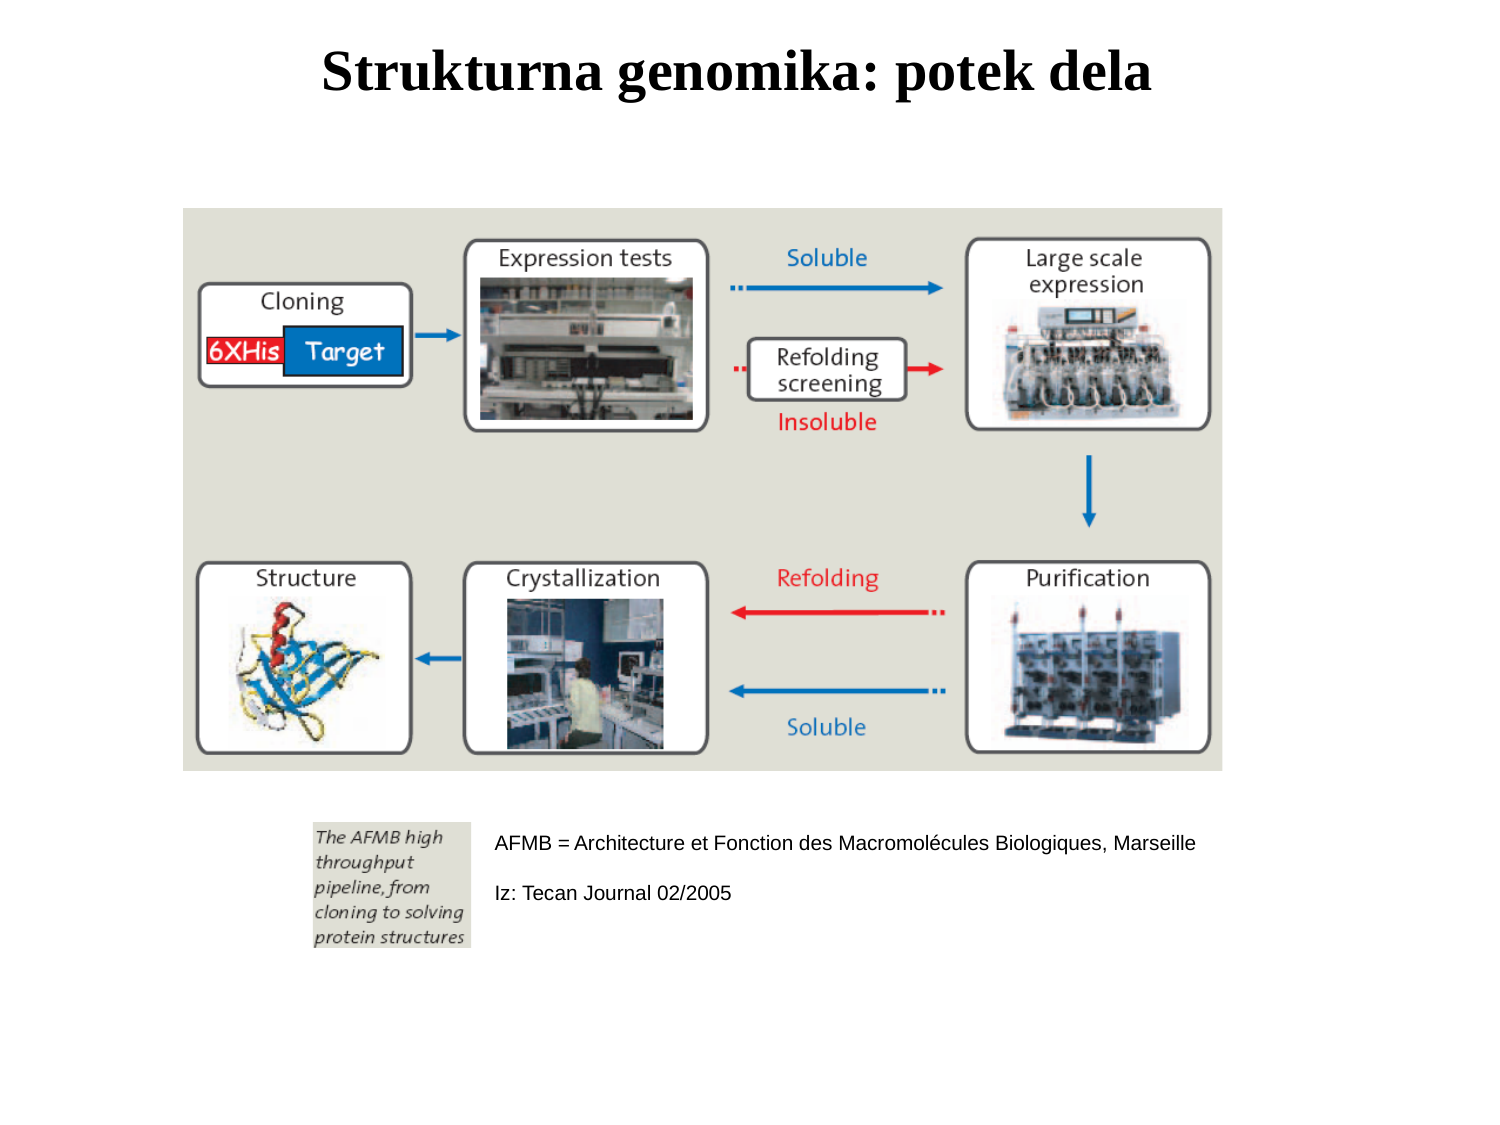

# Strukturna genomika: potek dela
AFMB = Architecture et Fonction des Macromolécules Biologiques, Marseille
Iz: Tecan Journal 02/2005